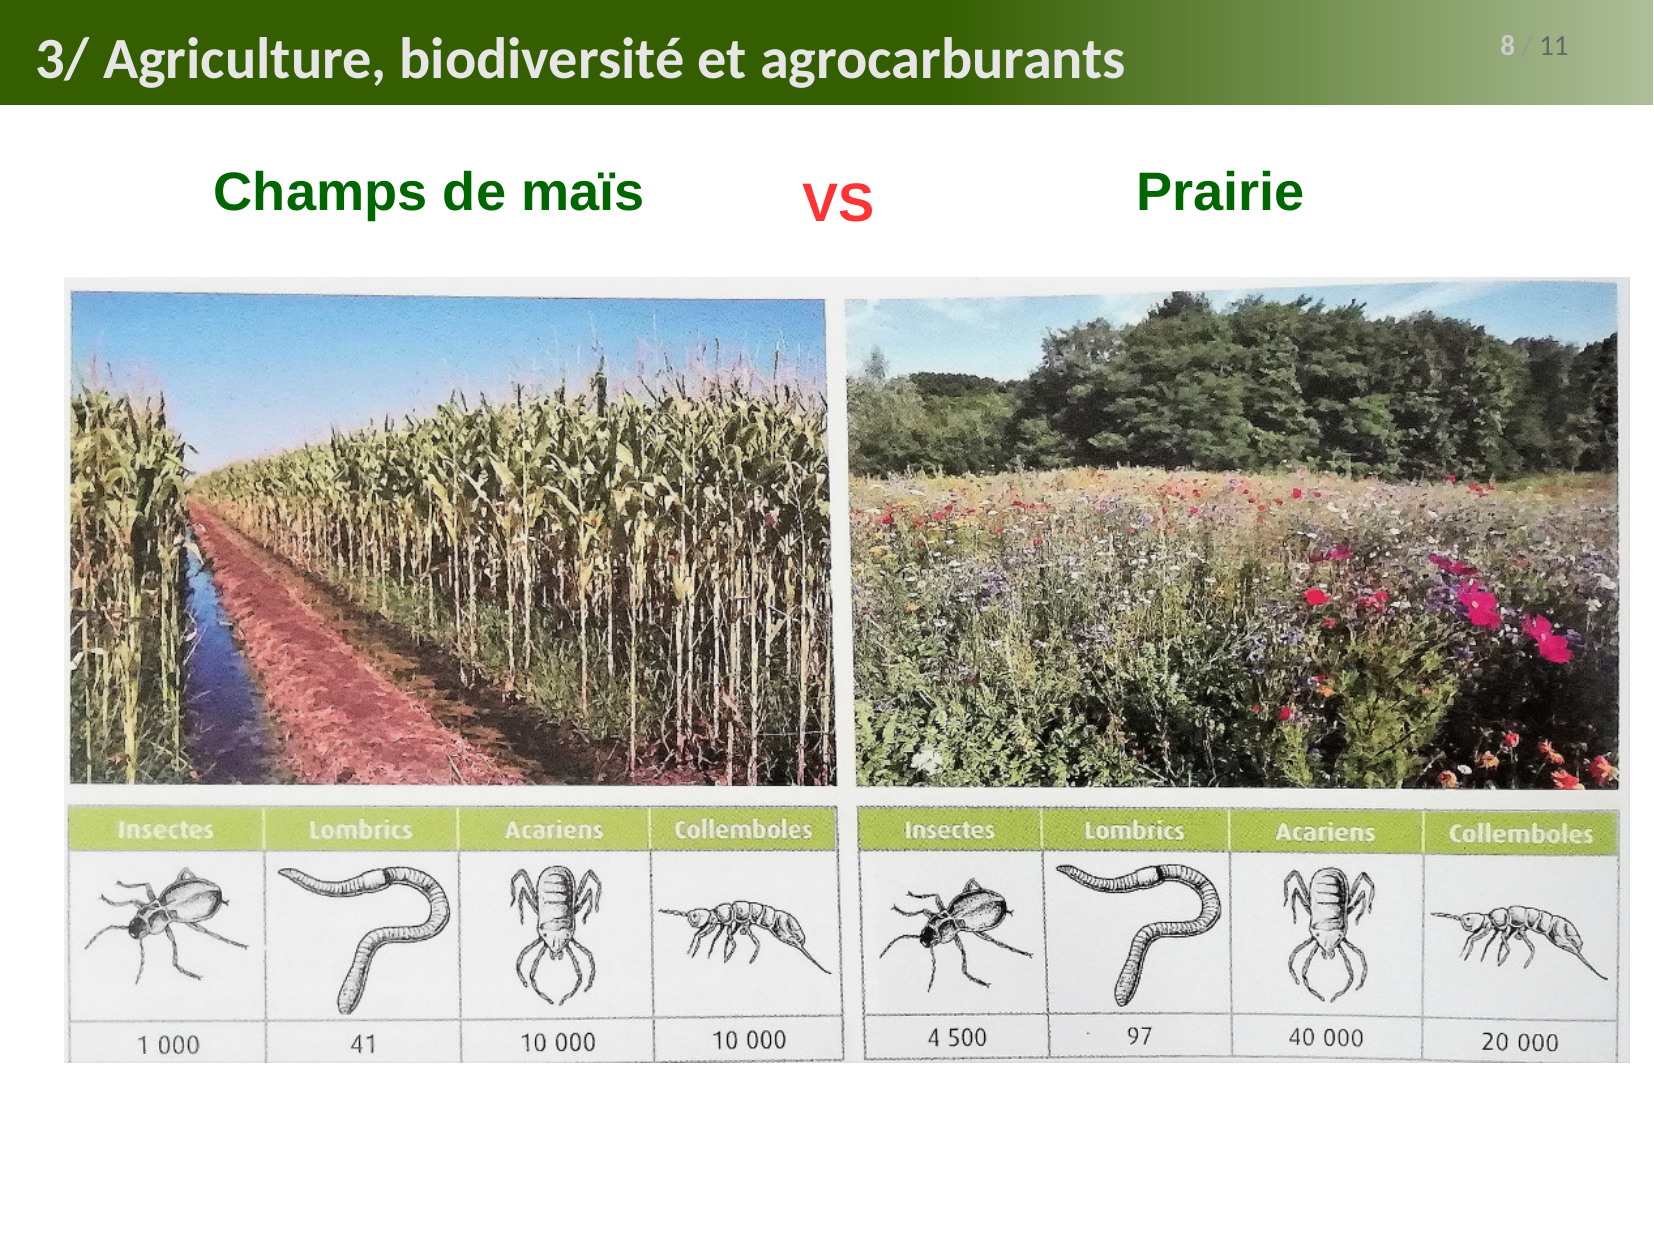

# 3/ Agriculture, biodiversité et agrocarburants
Champs de maïs
Prairie
VS